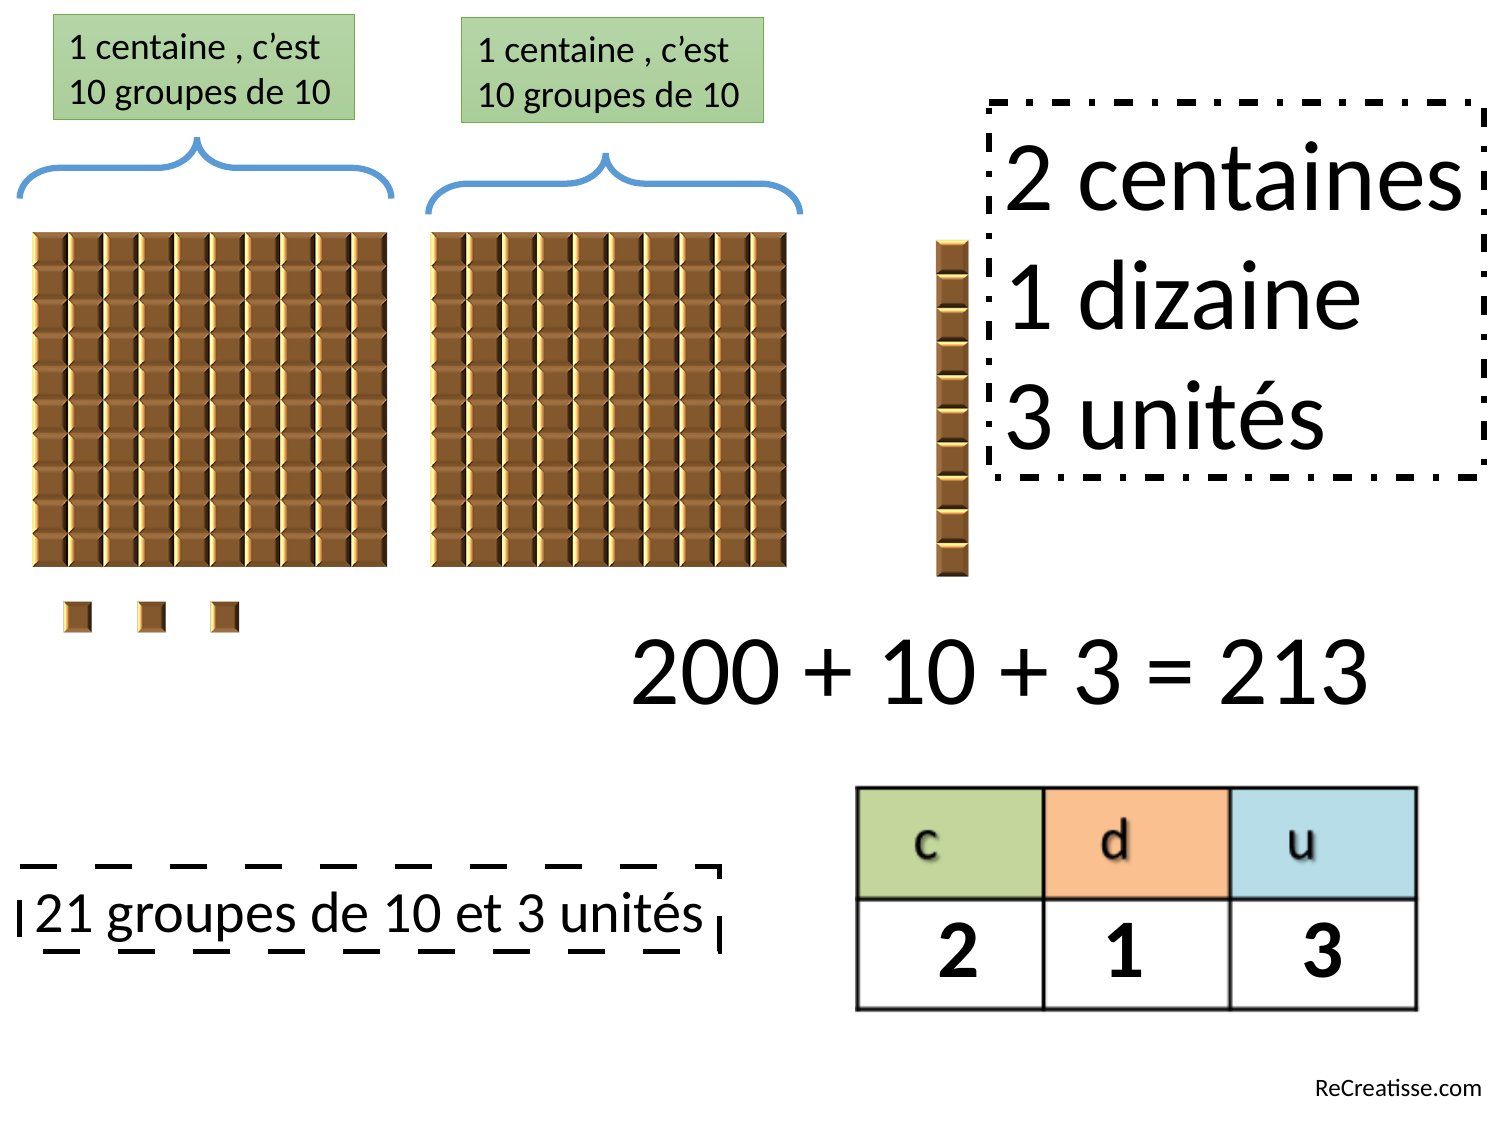

1 centaine , c’est
10 groupes de 10
1 centaine , c’est
10 groupes de 10
2 centaines
1 dizaine
3 unités
200 + 10 + 3 = 213
21 groupes de 10 et 3 unités
2
1
3
ReCreatisse.com